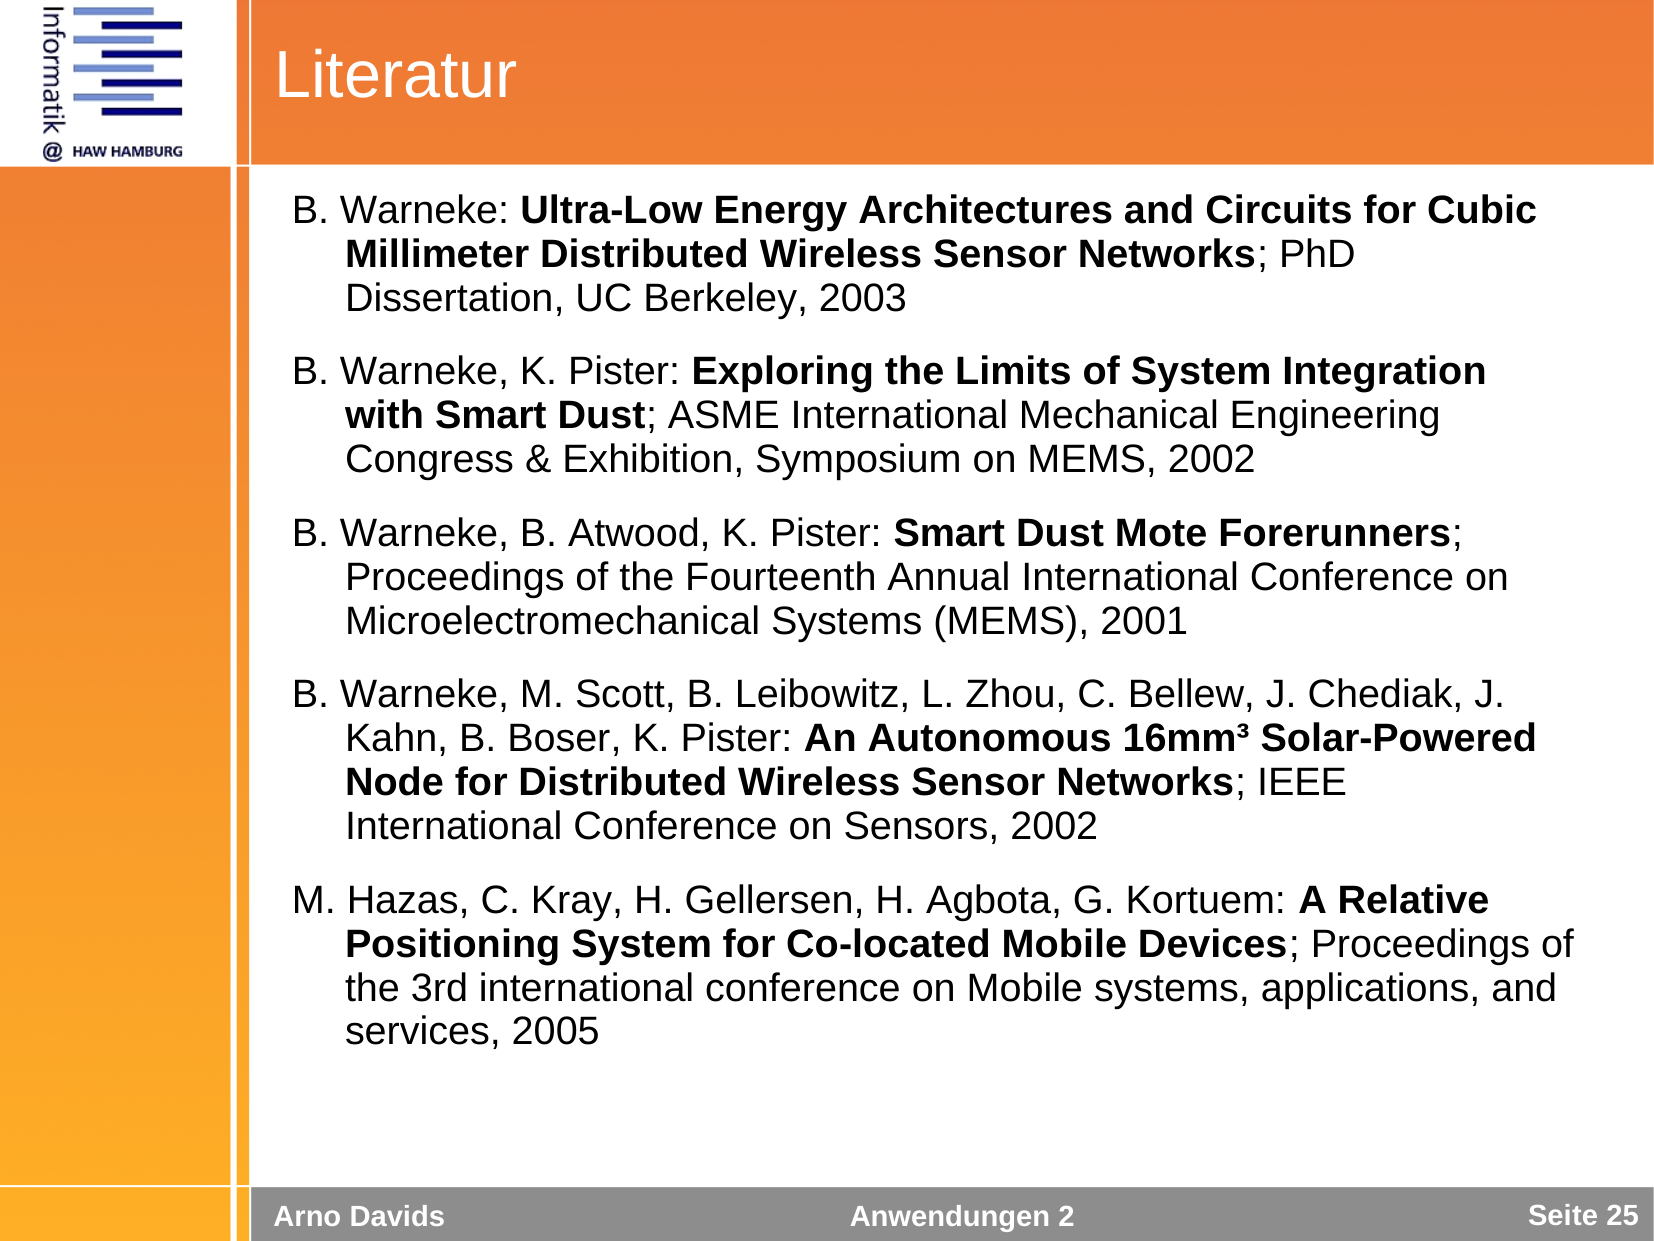

# Literatur
B. Warneke: Ultra-Low Energy Architectures and Circuits for Cubic Millimeter Distributed Wireless Sensor Networks; PhD Dissertation, UC Berkeley, 2003
B. Warneke, K. Pister: Exploring the Limits of System Integration with Smart Dust; ASME International Mechanical Engineering Congress & Exhibition, Symposium on MEMS, 2002
B. Warneke, B. Atwood, K. Pister: Smart Dust Mote Forerunners; Proceedings of the Fourteenth Annual International Conference on Microelectromechanical Systems (MEMS), 2001
B. Warneke, M. Scott, B. Leibowitz, L. Zhou, C. Bellew, J. Chediak, J. Kahn, B. Boser, K. Pister: An Autonomous 16mm³ Solar-Powered Node for Distributed Wireless Sensor Networks; IEEE International Conference on Sensors, 2002
M. Hazas, C. Kray, H. Gellersen, H. Agbota, G. Kortuem: A Relative Positioning System for Co-located Mobile Devices; Proceedings of the 3rd international conference on Mobile systems, applications, and services, 2005